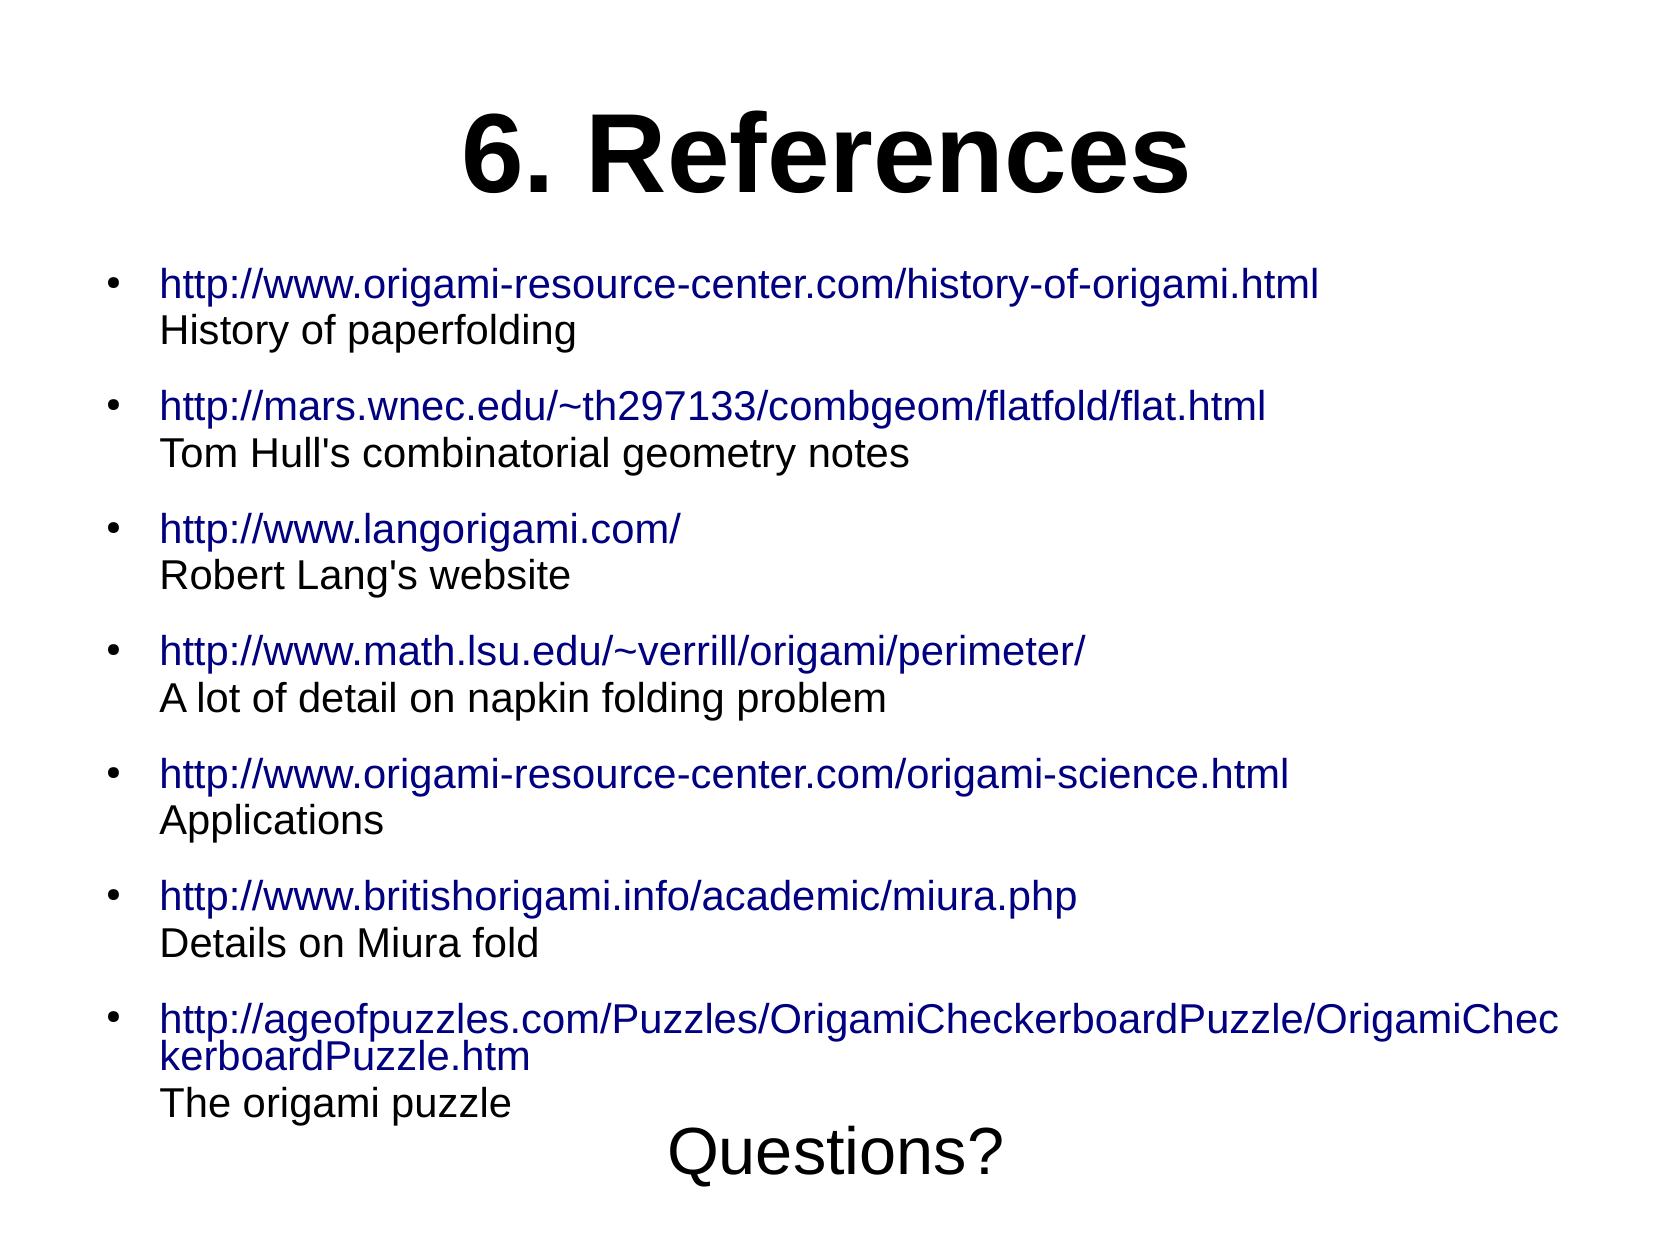

# 6. References
http://www.origami-resource-center.com/history-of-origami.html				History of paperfolding
http://mars.wnec.edu/~th297133/combgeom/flatfold/flat.html 				Tom Hull's combinatorial geometry notes
http://www.langorigami.com/ 											Robert Lang's website
http://www.math.lsu.edu/~verrill/origami/perimeter/				 			 A lot of detail on napkin folding problem
http://www.origami-resource-center.com/origami-science.html				 Applications
http://www.britishorigami.info/academic/miura.php						Details on Miura fold
http://ageofpuzzles.com/Puzzles/OrigamiCheckerboardPuzzle/OrigamiCheckerboardPuzzle.htmThe origami puzzle
Questions?